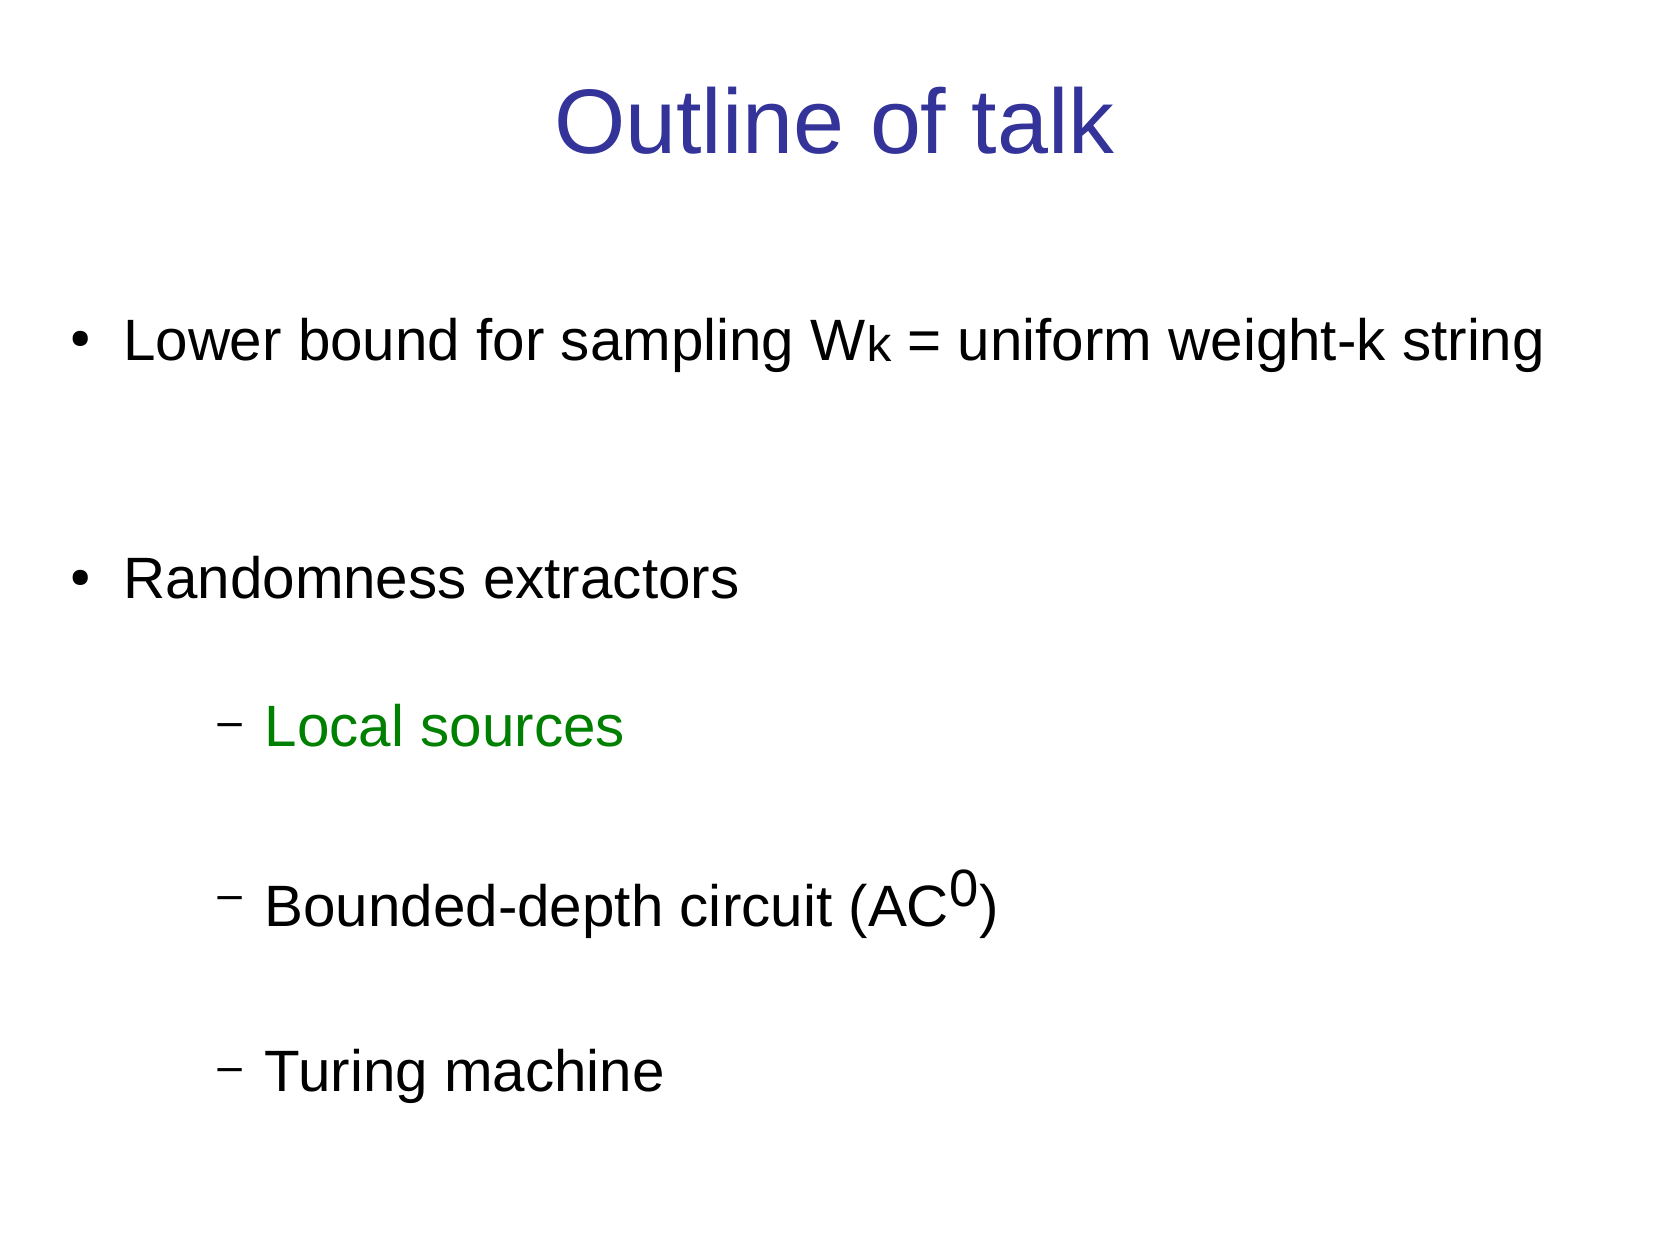

Outline of talk
# Lower bound for sampling Wk = uniform weight-k string
Randomness extractors
Local sources
Bounded-depth circuit (AC0)
Turing machine